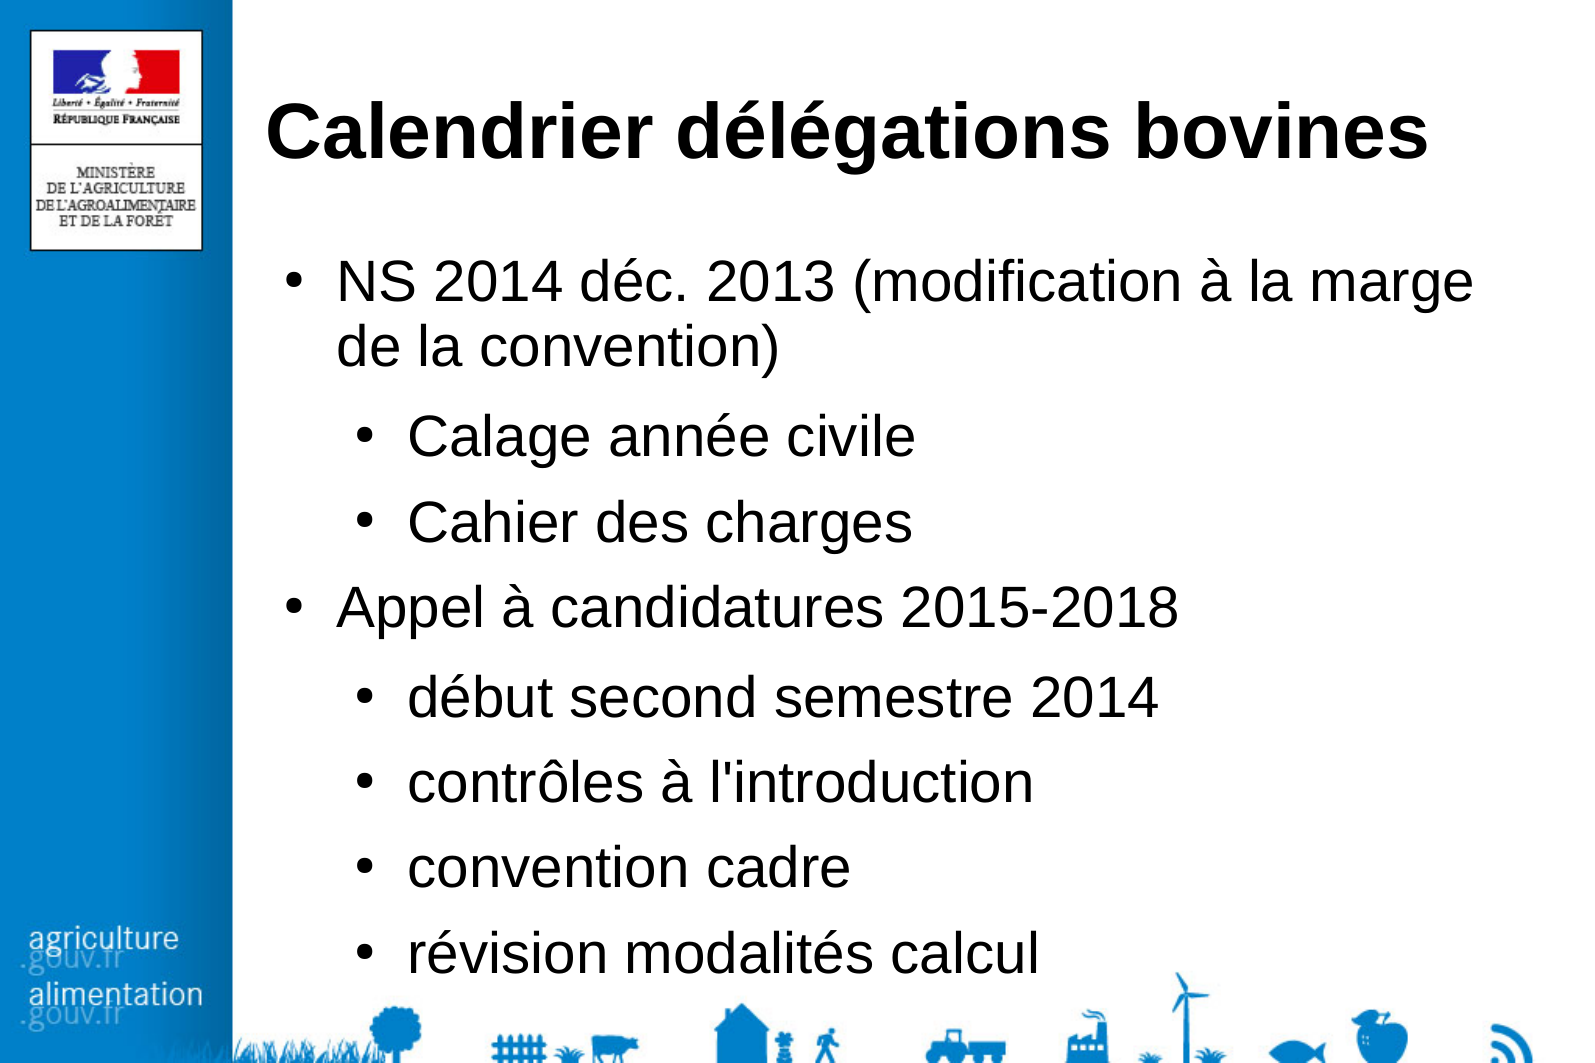

# Calendrier délégations bovines
NS 2014 déc. 2013 (modification à la marge de la convention)
Calage année civile
Cahier des charges
Appel à candidatures 2015-2018
début second semestre 2014
contrôles à l'introduction
convention cadre
révision modalités calcul